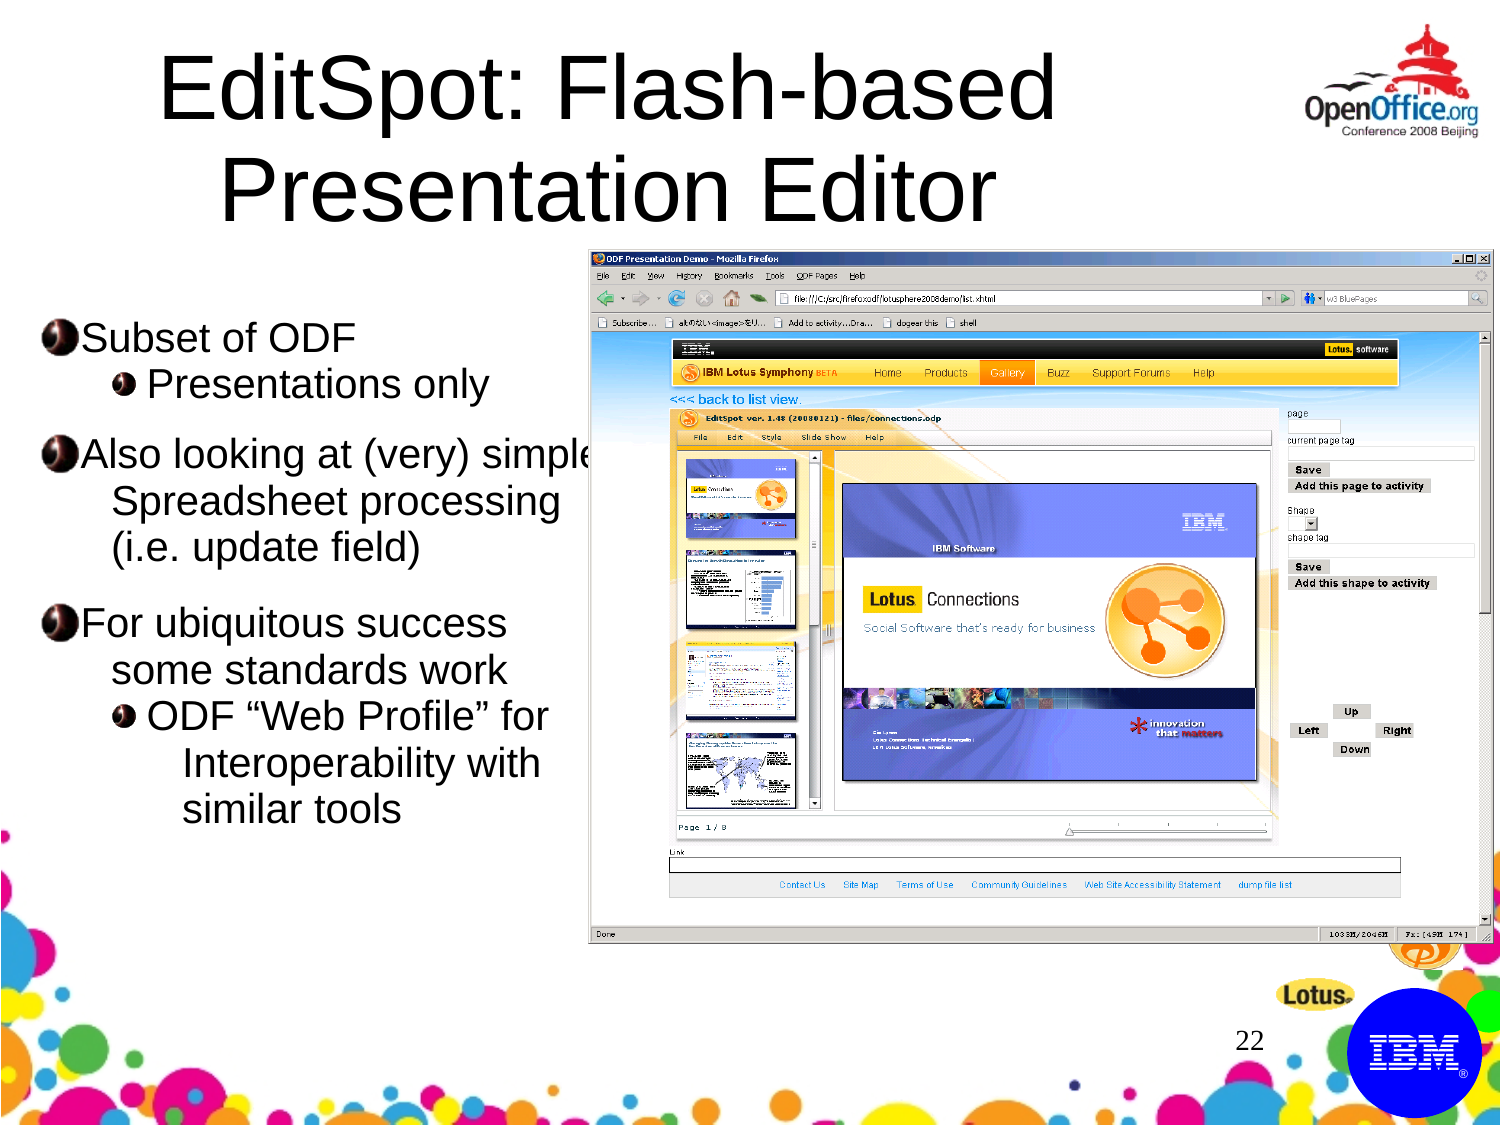

# EditSpot: Flash-based Presentation Editor
Subset of ODF
Presentations only
Also looking at (very) simple Spreadsheet processing (i.e. update field)
For ubiquitous success some standards work
ODF “Web Profile” for Interoperability with similar tools
22